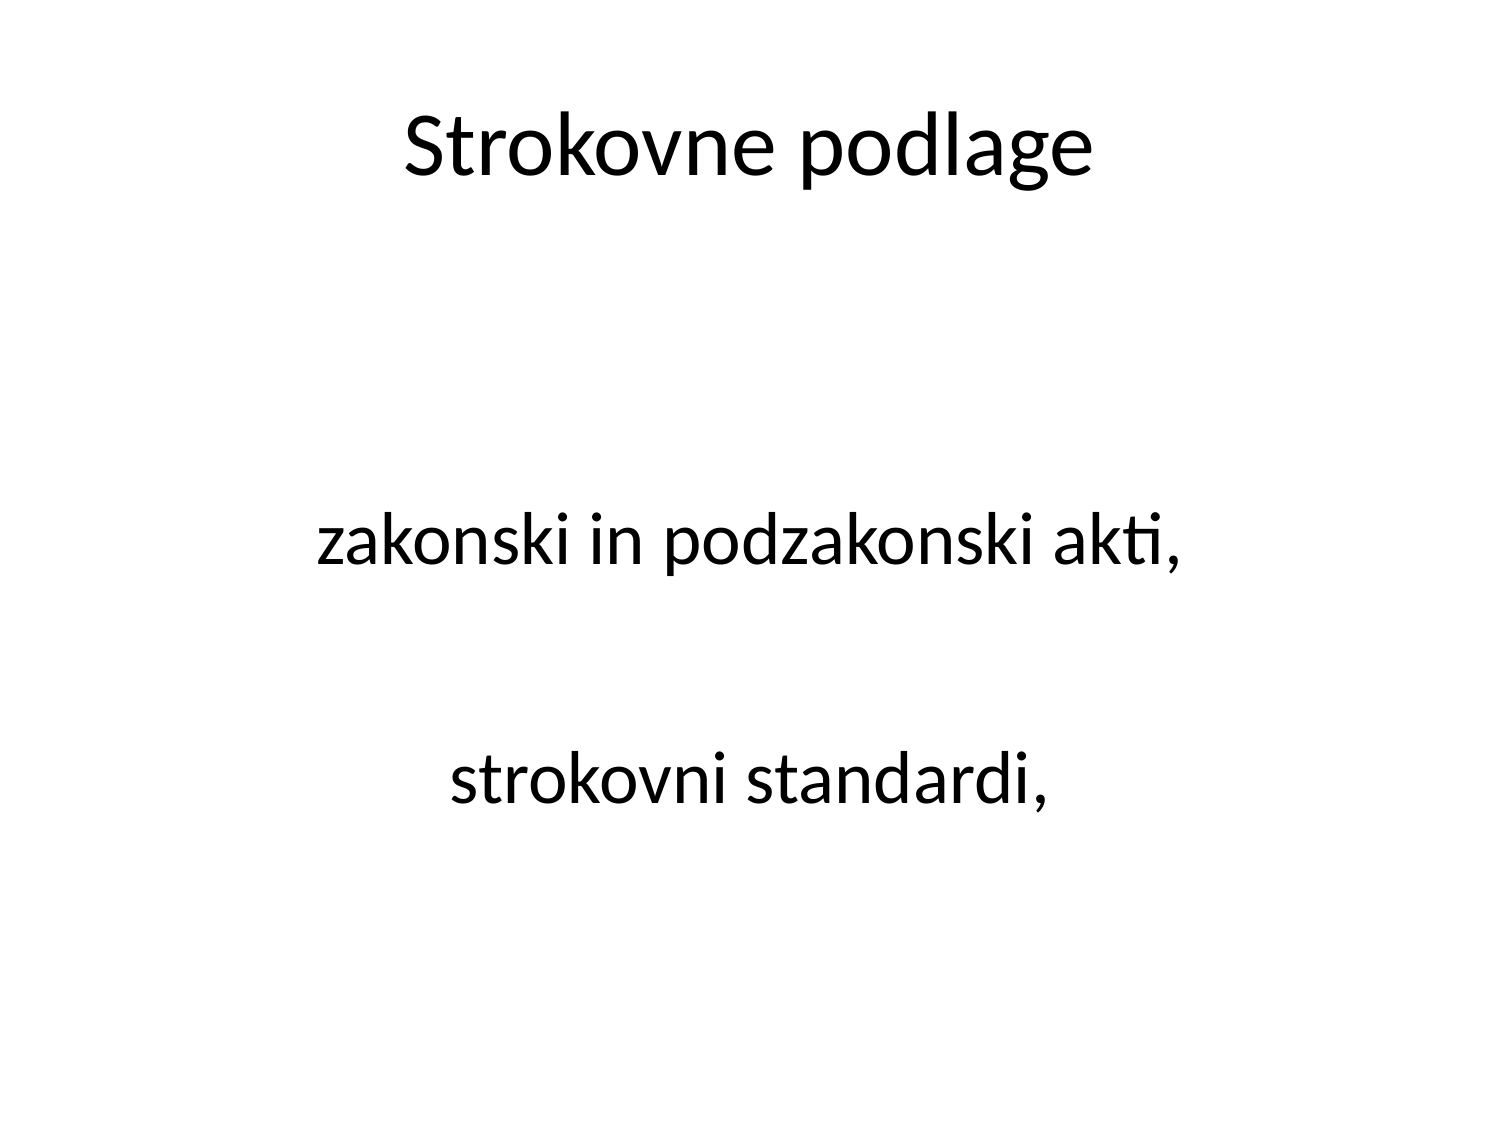

# Strokovne podlage
zakonski in podzakonski akti,
strokovni standardi,